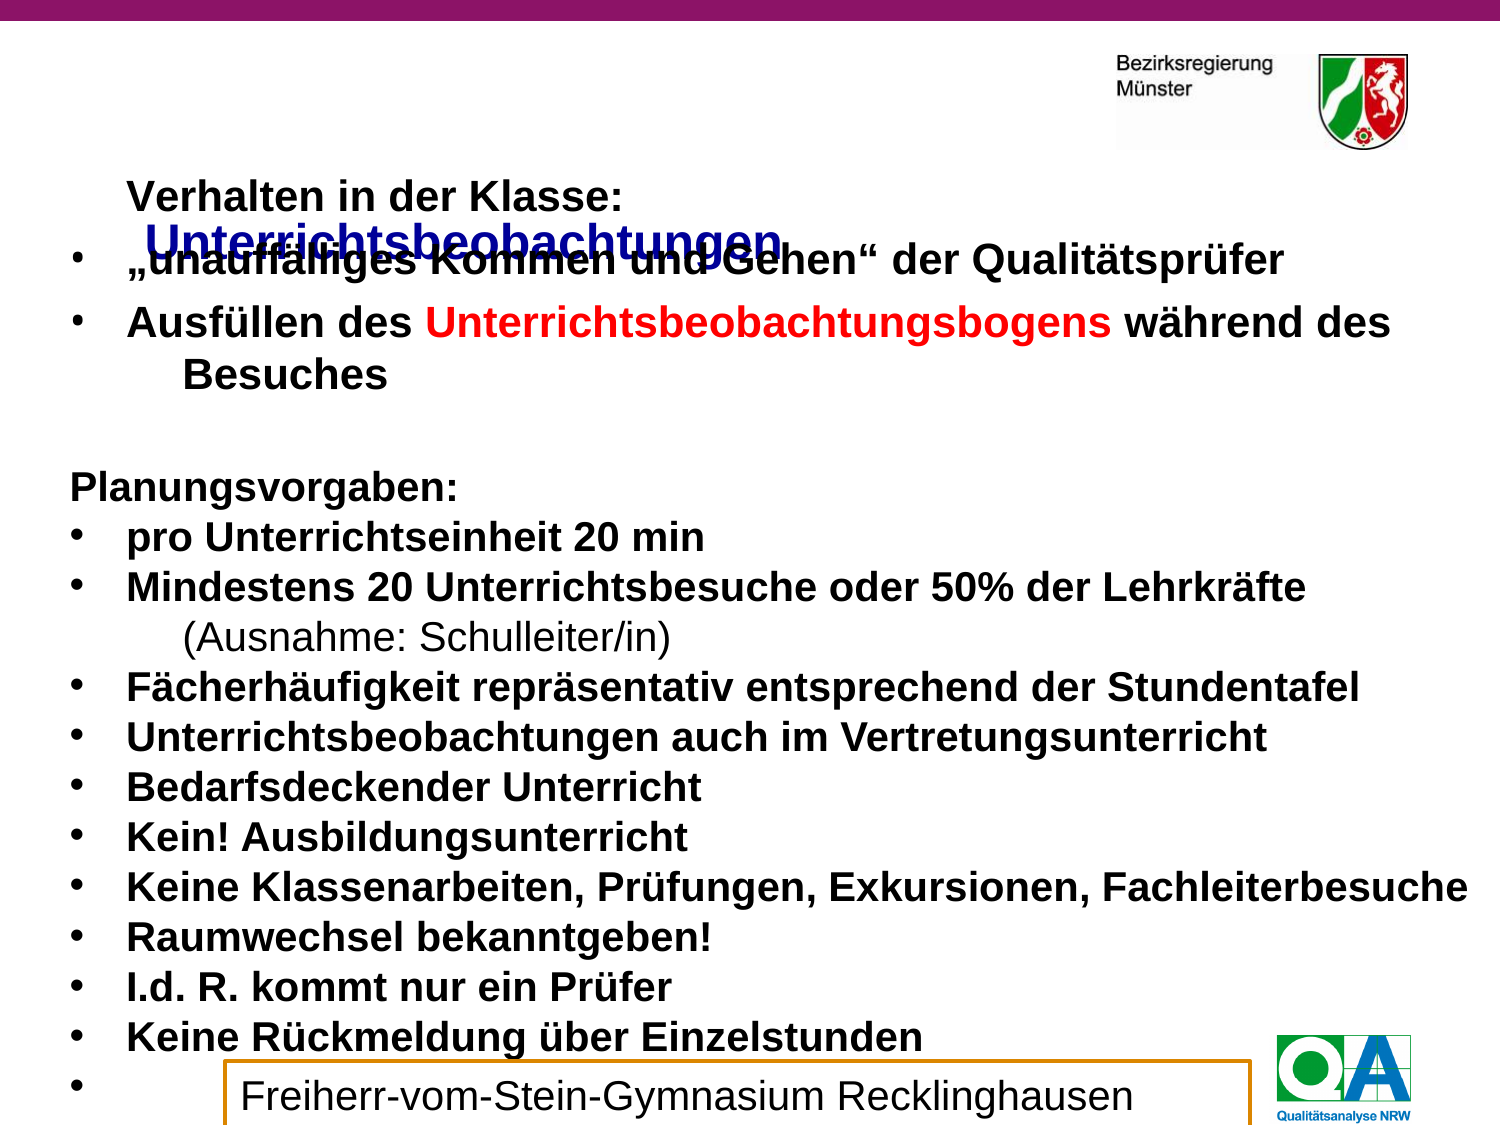

# Unterrichtsbeobachtungen
Verhalten in der Klasse:
„unauffälliges Kommen und Gehen“ der Qualitätsprüfer
Ausfüllen des Unterrichtsbeobachtungsbogens während des Besuches
Planungsvorgaben:
pro Unterrichtseinheit 20 min
Mindestens 20 Unterrichtsbesuche oder 50% der Lehrkräfte (Ausnahme: Schulleiter/in)
Fächerhäufigkeit repräsentativ entsprechend der Stundentafel
Unterrichtsbeobachtungen auch im Vertretungsunterricht
Bedarfsdeckender Unterricht
Kein! Ausbildungsunterricht
Keine Klassenarbeiten, Prüfungen, Exkursionen, Fachleiterbesuche
Raumwechsel bekanntgeben!
I.d. R. kommt nur ein Prüfer
Keine Rückmeldung über Einzelstunden
Freiherr-vom-Stein-Gymnasium Recklinghausen